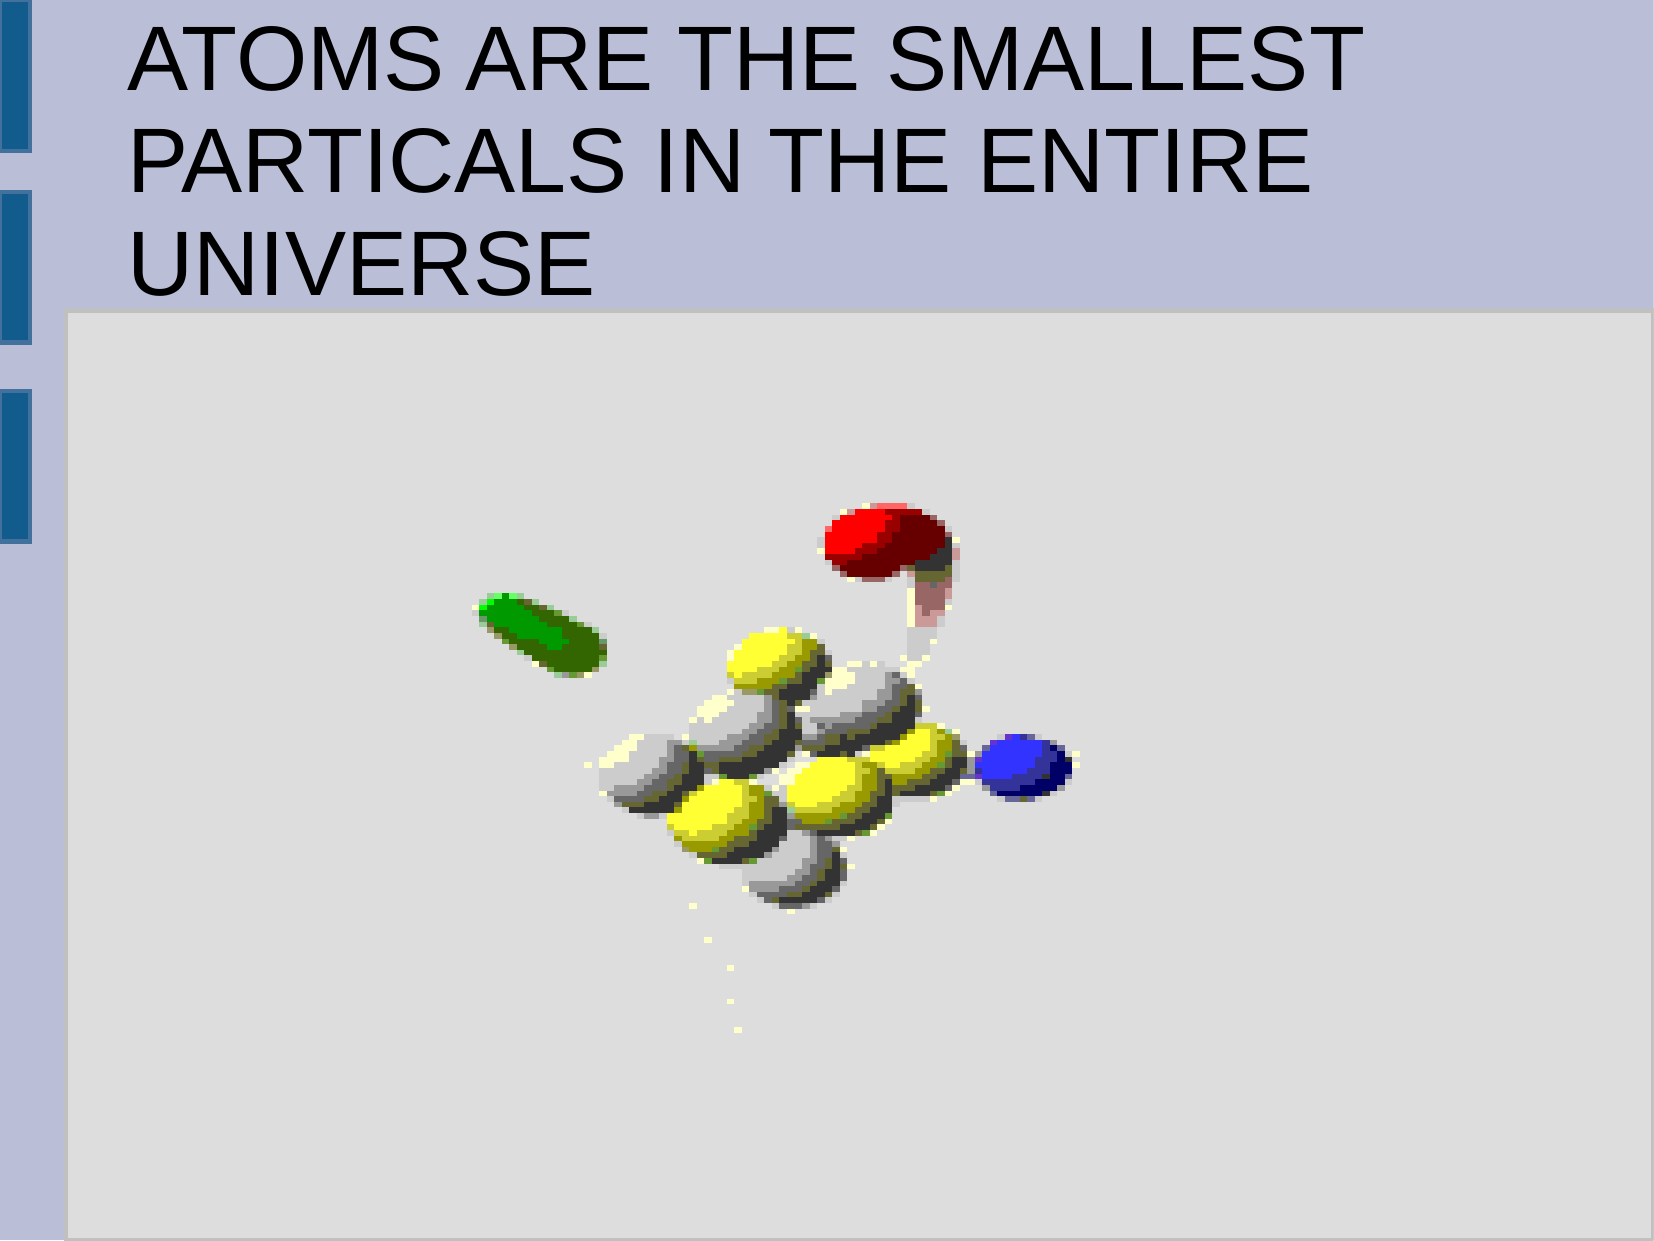

ATOMS ARE THE SMALLEST PARTICALS IN THE ENTIRE UNIVERSE